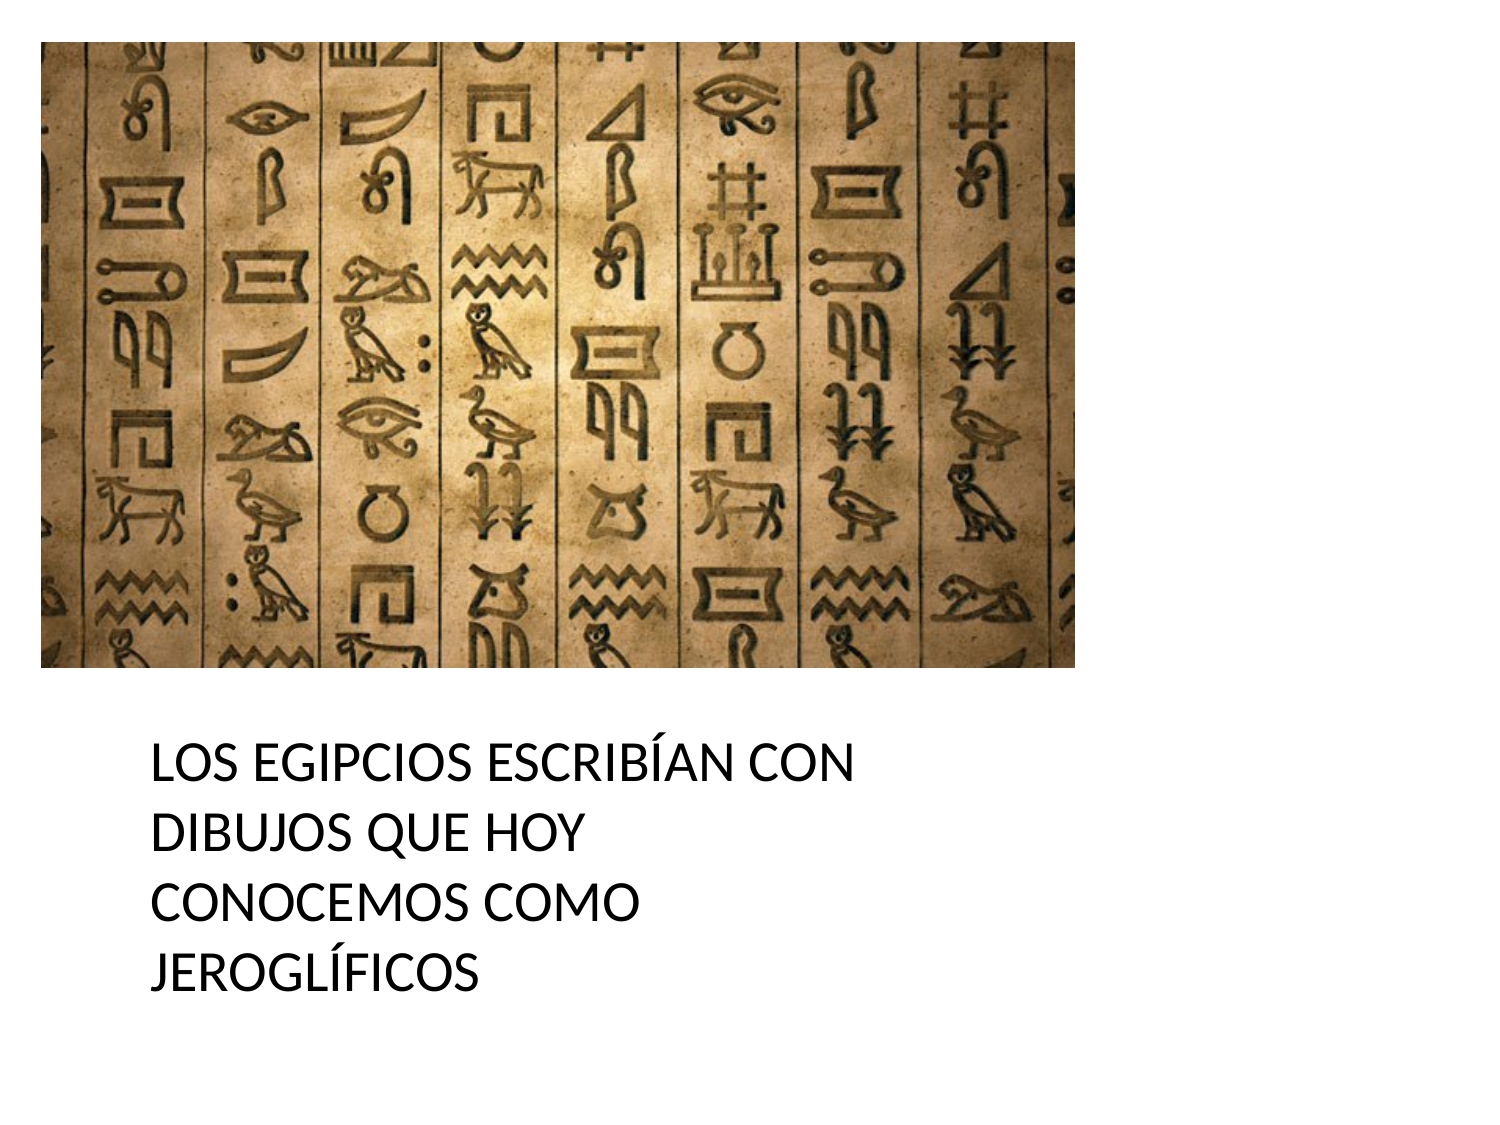

LOS EGIPCIOS ESCRIBÍAN CON DIBUJOS QUE HOY CONOCEMOS COMO JEROGLÍFICOS